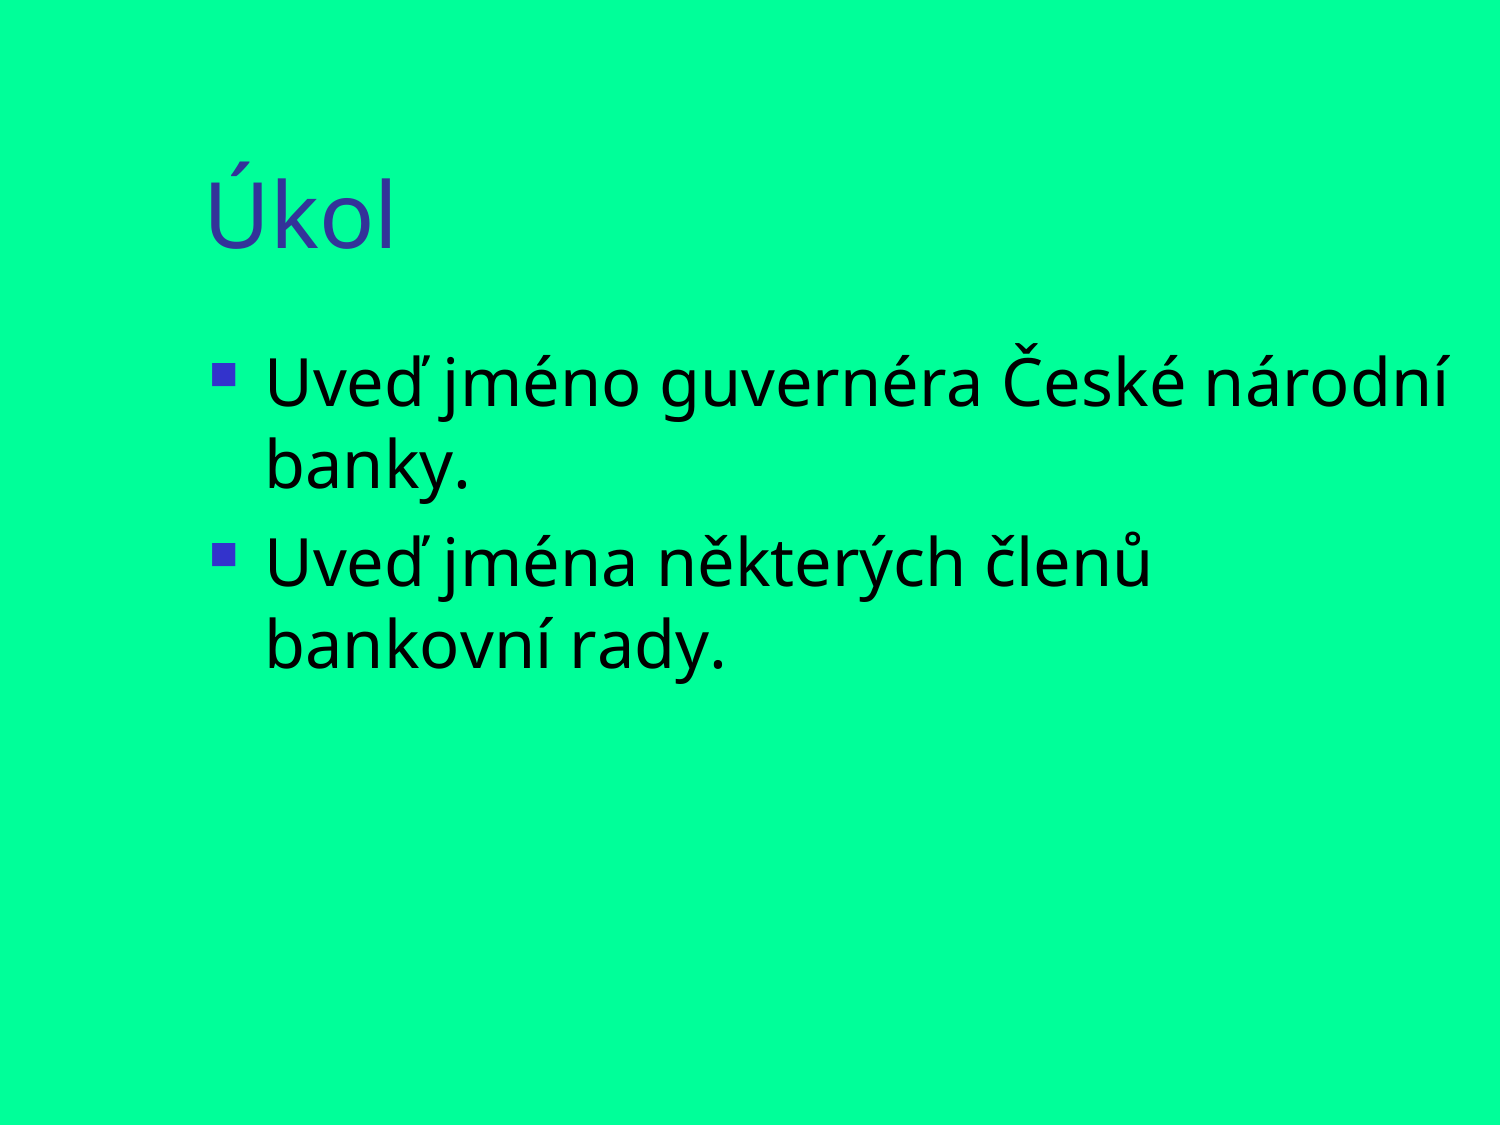

# Úkol
Uveď jméno guvernéra České národní banky.
Uveď jména některých členů bankovní rady.